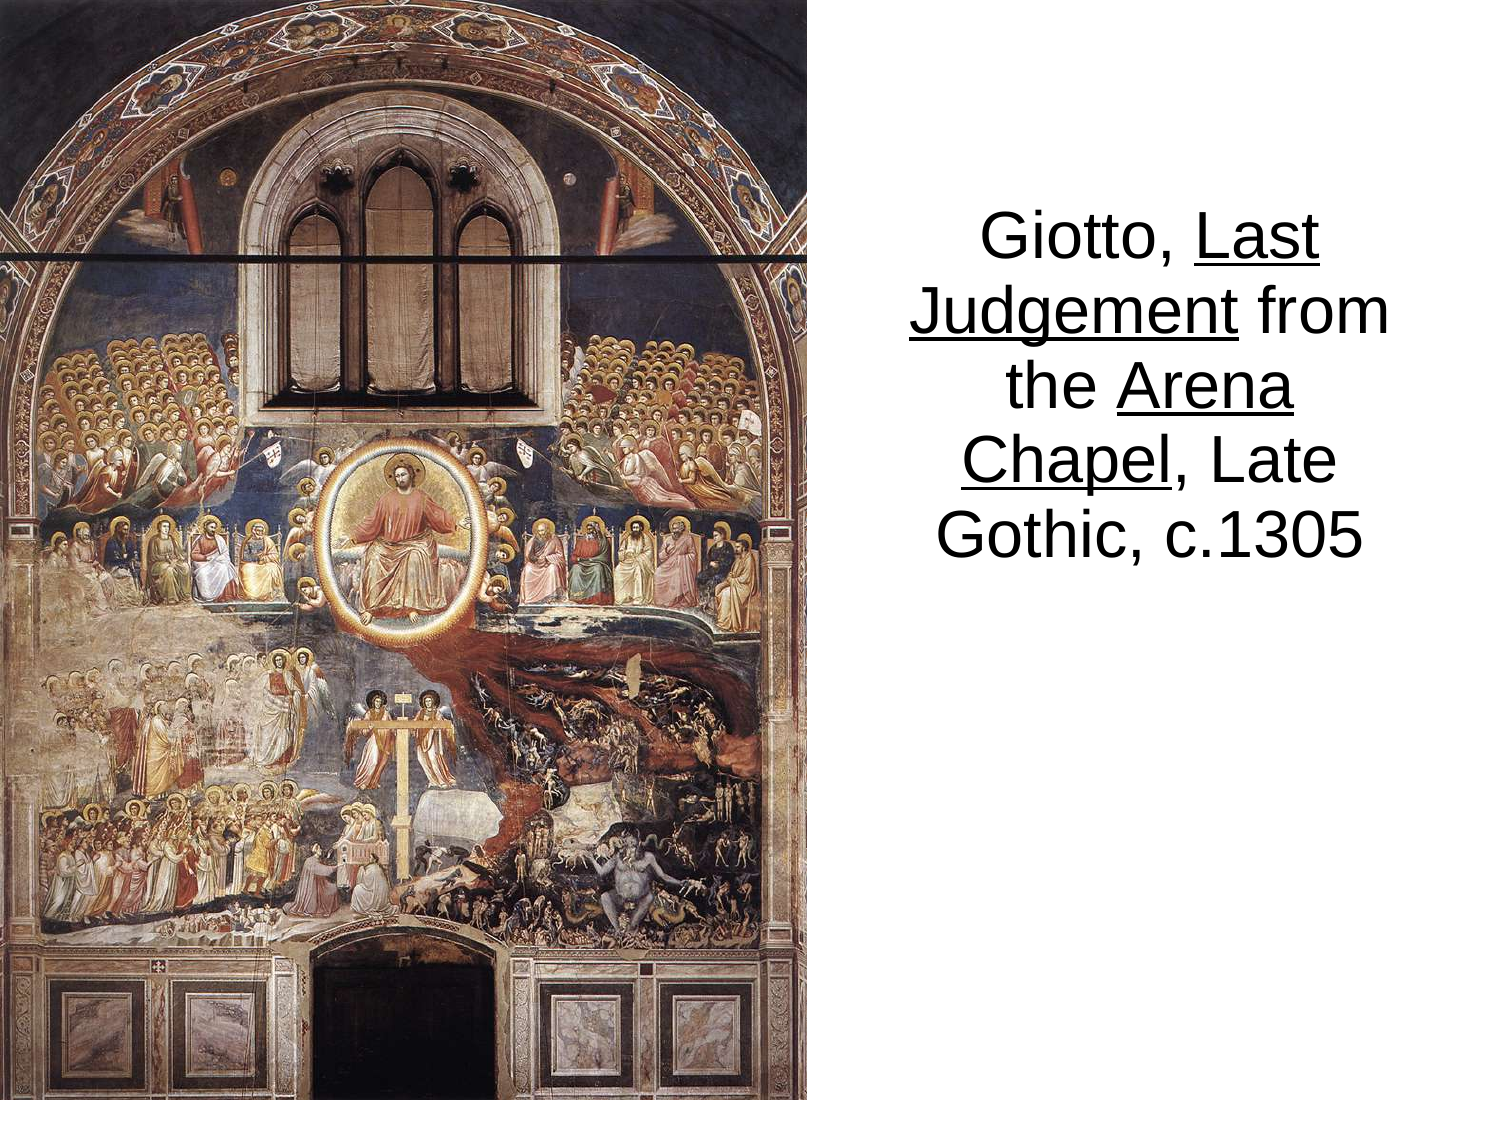

# Giotto, Last Judgement from the Arena Chapel, Late Gothic, c.1305